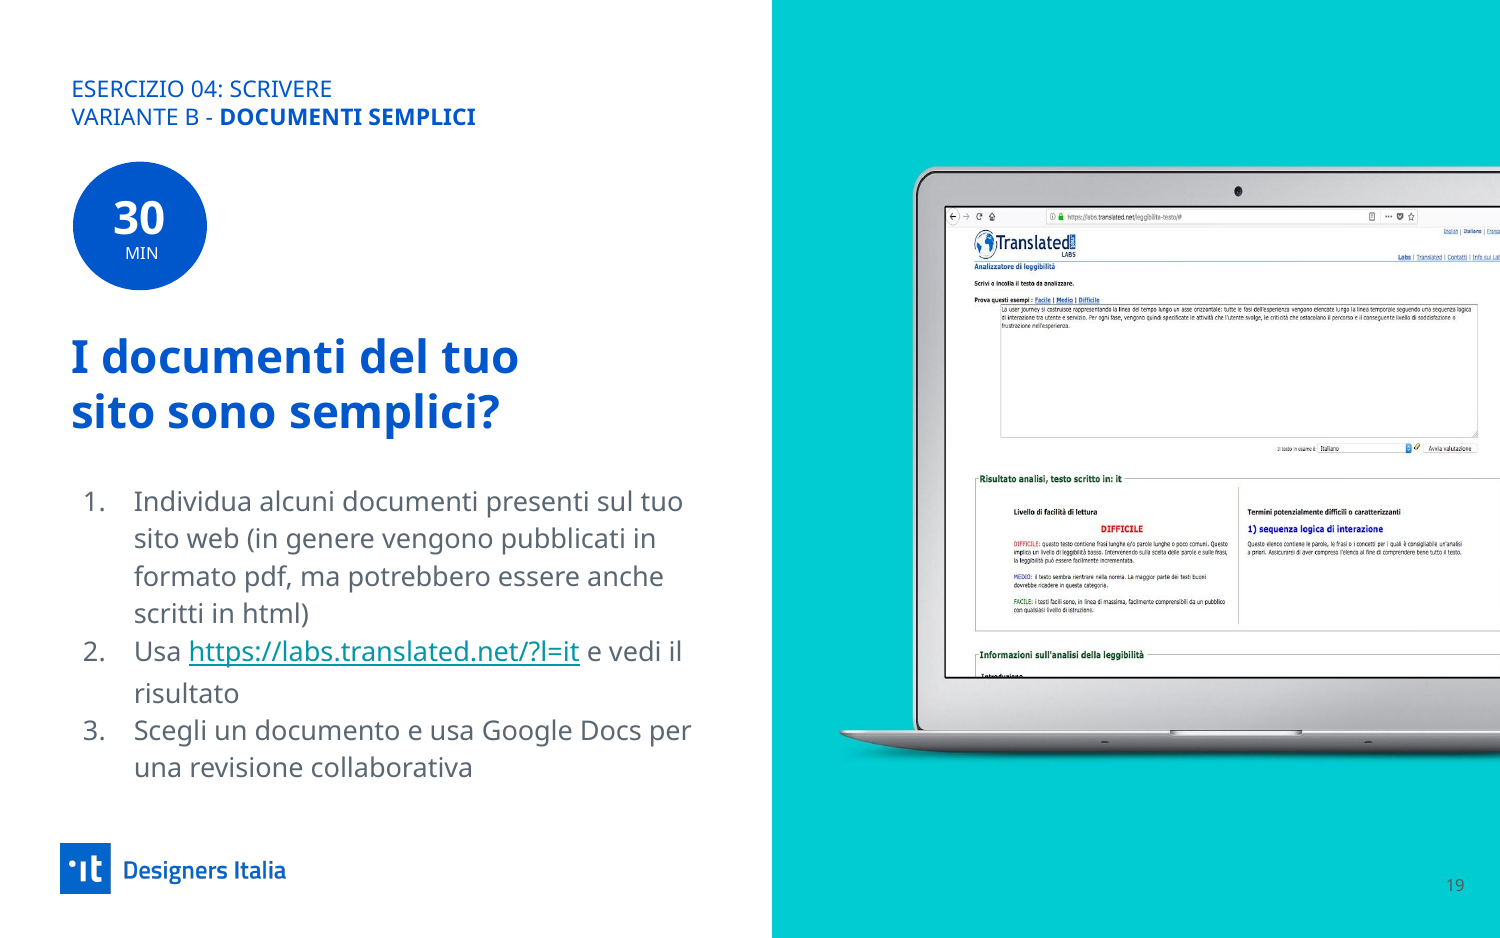

ESERCIZIO 04: SCRIVERE
VARIANTE B - DOCUMENTI SEMPLICI
30
MIN
I documenti del tuo sito sono semplici?
Individua alcuni documenti presenti sul tuo sito web (in genere vengono pubblicati in formato pdf, ma potrebbero essere anche scritti in html)
Usa https://labs.translated.net/?l=it e vedi il risultato
Scegli un documento e usa Google Docs per
una revisione collaborativa